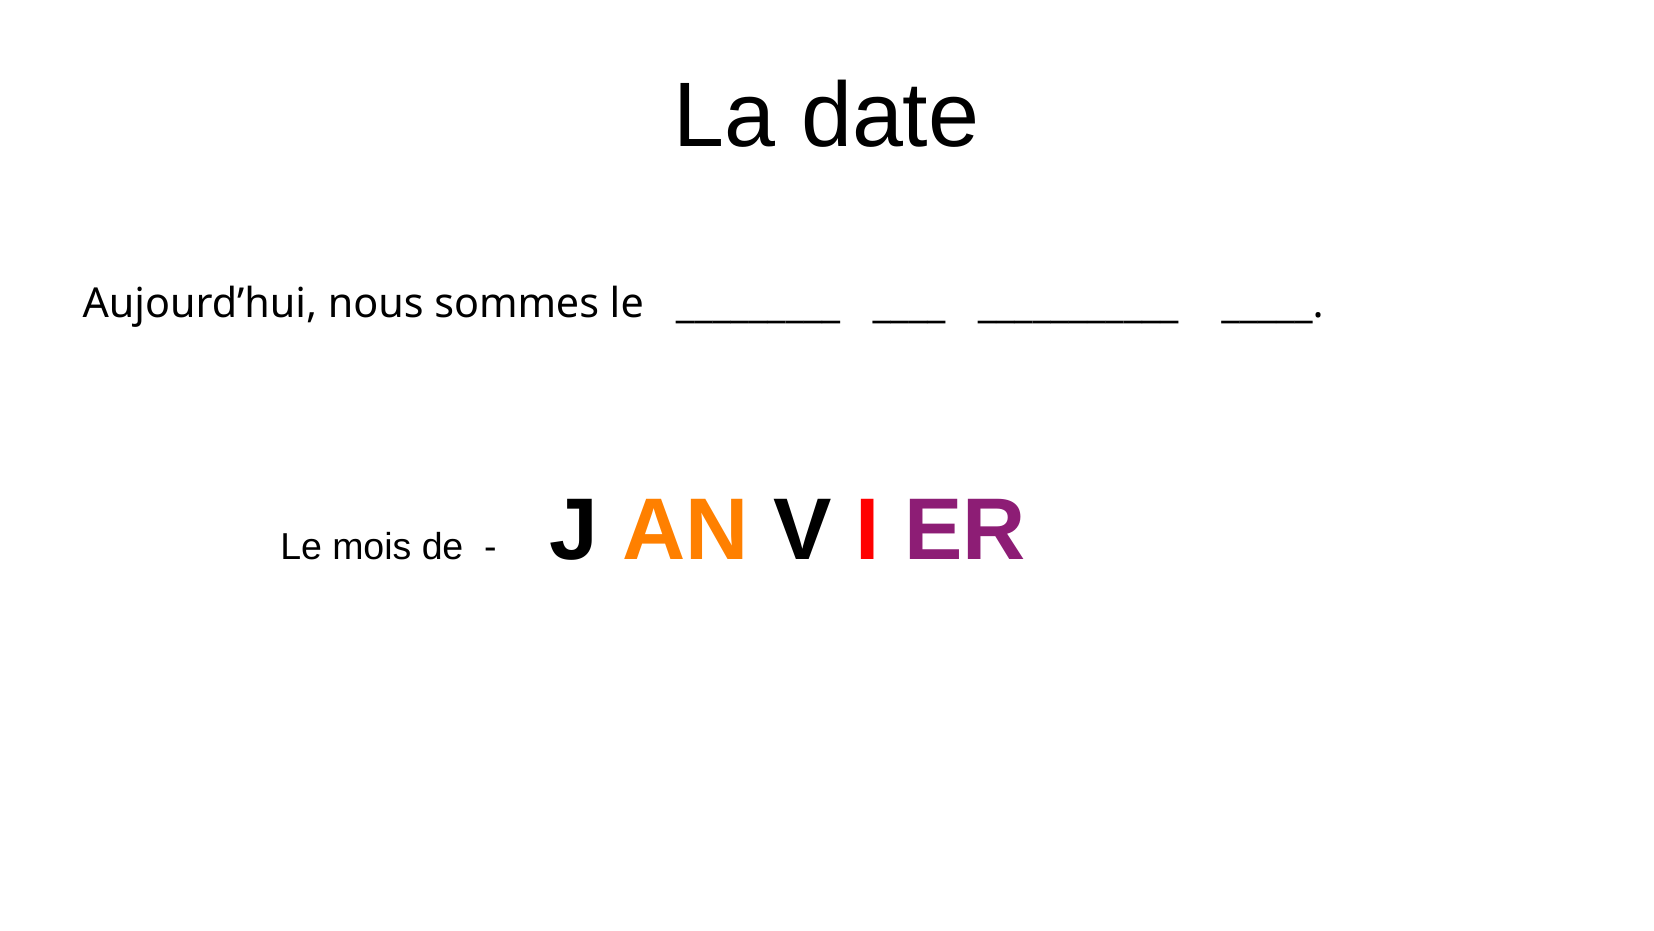

# La date
Aujourd’hui, nous sommes le _________ ____ ___________ _____.
Le mois de - J AN V I ER